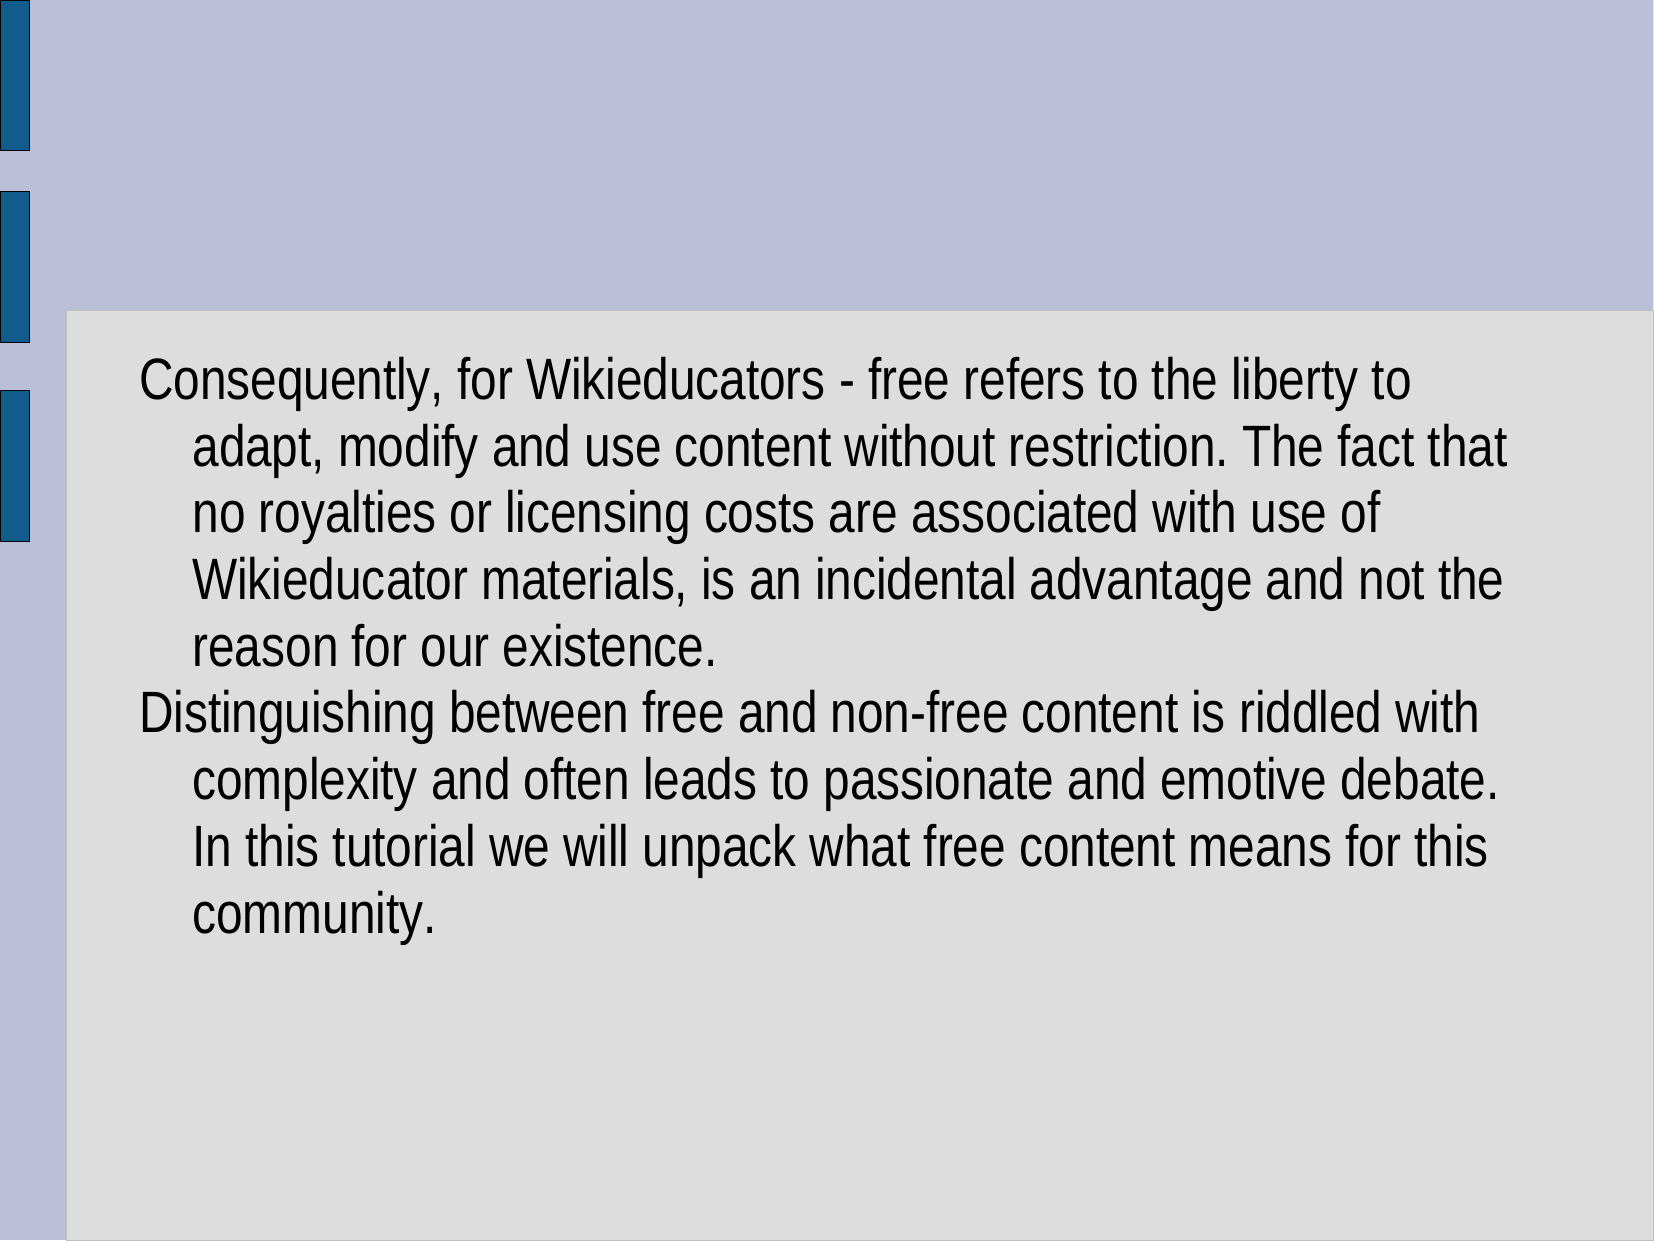

# Consequently, for Wikieducators - free refers to the liberty to adapt, modify and use content without restriction. The fact that no royalties or licensing costs are associated with use of Wikieducator materials, is an incidental advantage and not the reason for our existence.
Distinguishing between free and non-free content is riddled with complexity and often leads to passionate and emotive debate. In this tutorial we will unpack what free content means for this community.